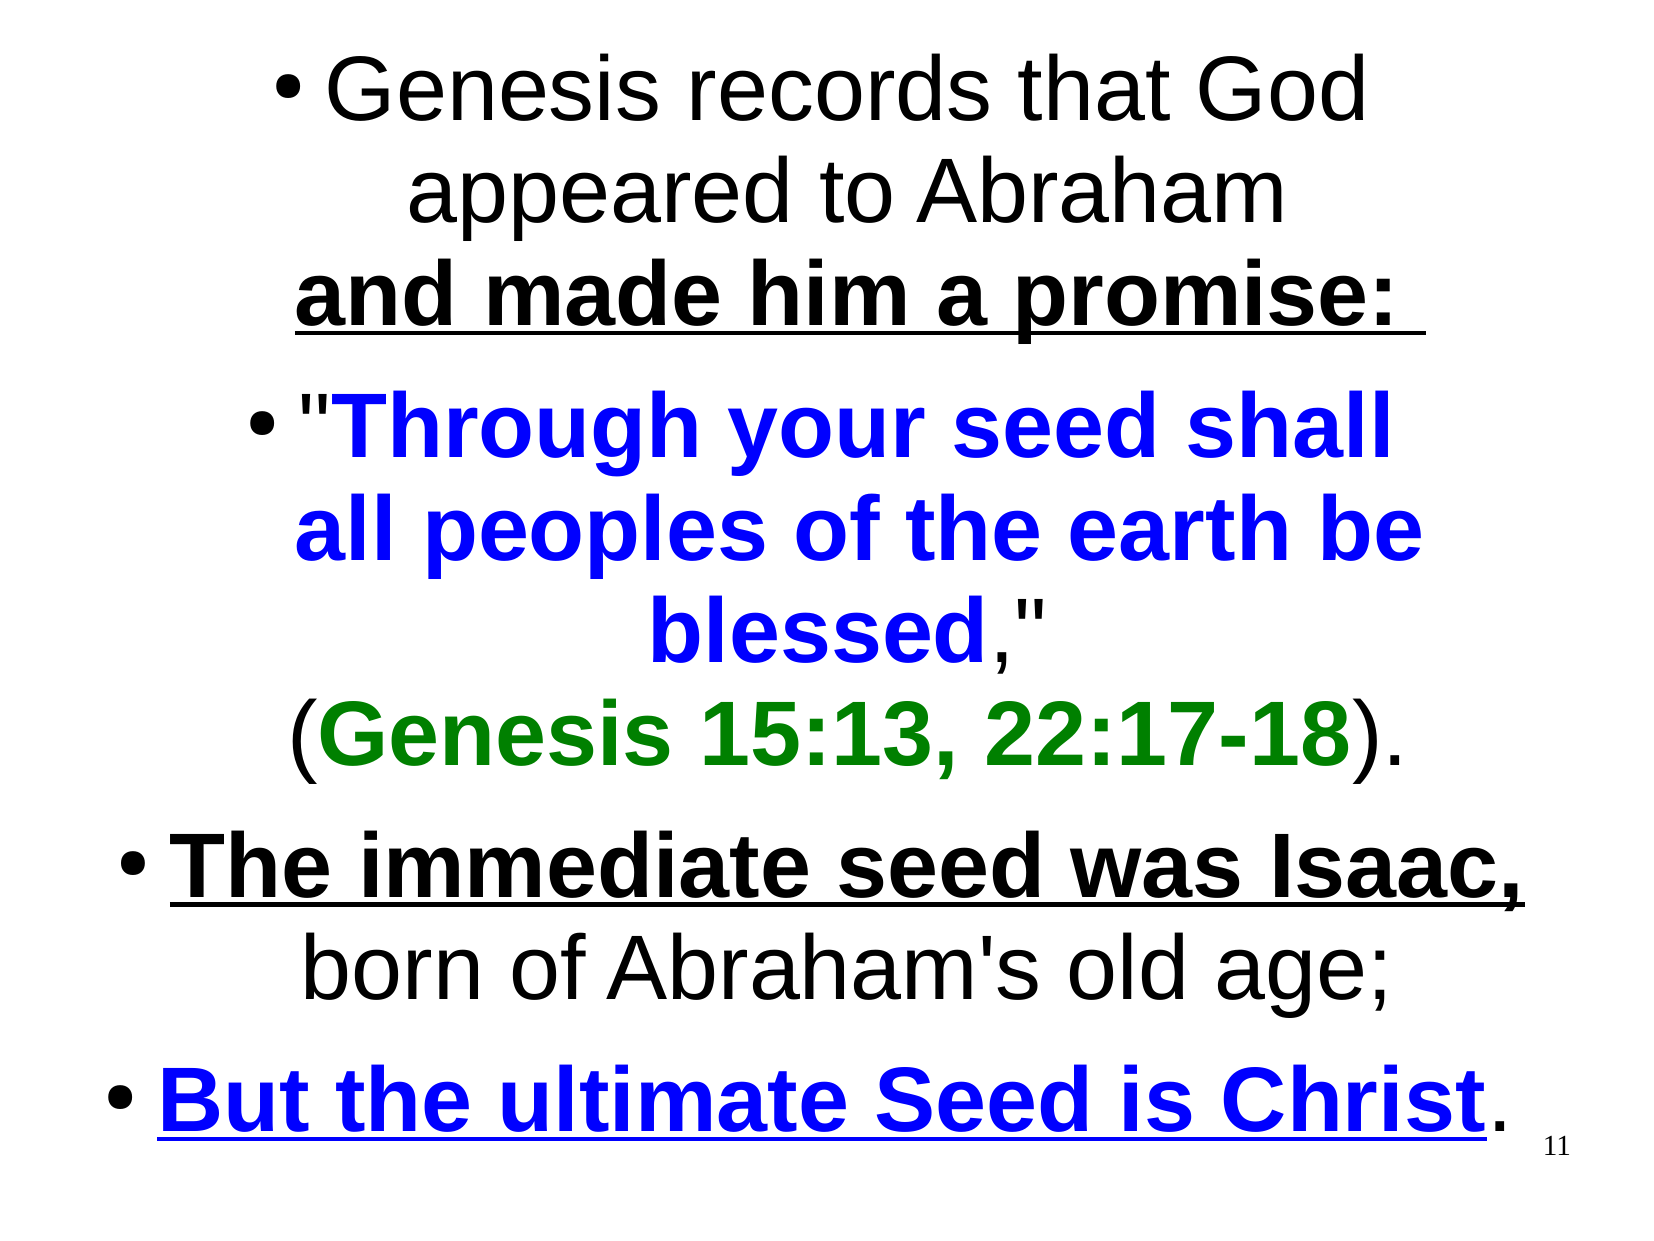

# Genesis records that God appeared to Abraham and made him a promise:
"Through your seed shall
all peoples of the earth be blessed,"
(Genesis 15:13, 22:17-18).
The immediate seed was Isaac,
born of Abraham's old age;
But the ultimate Seed is Christ.
11